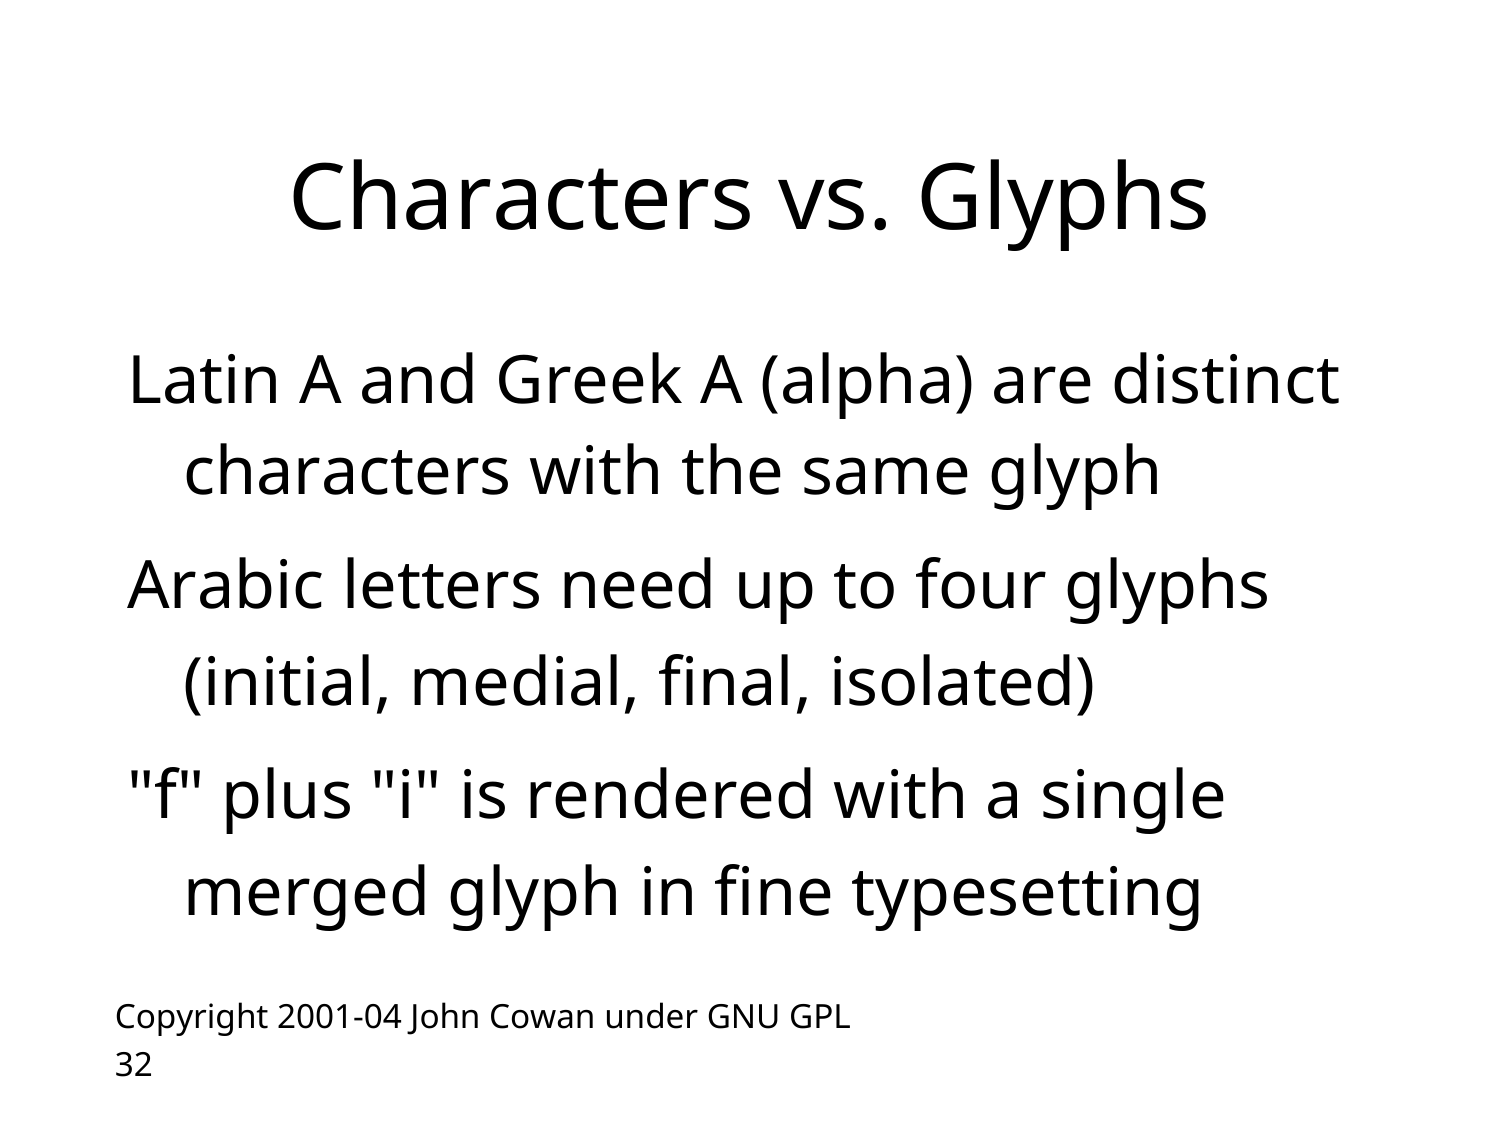

# Characters vs. Glyphs
Latin A and Greek A (alpha) are distinct characters with the same glyph
Arabic letters need up to four glyphs (initial, medial, final, isolated)
"f" plus "i" is rendered with a single merged glyph in fine typesetting